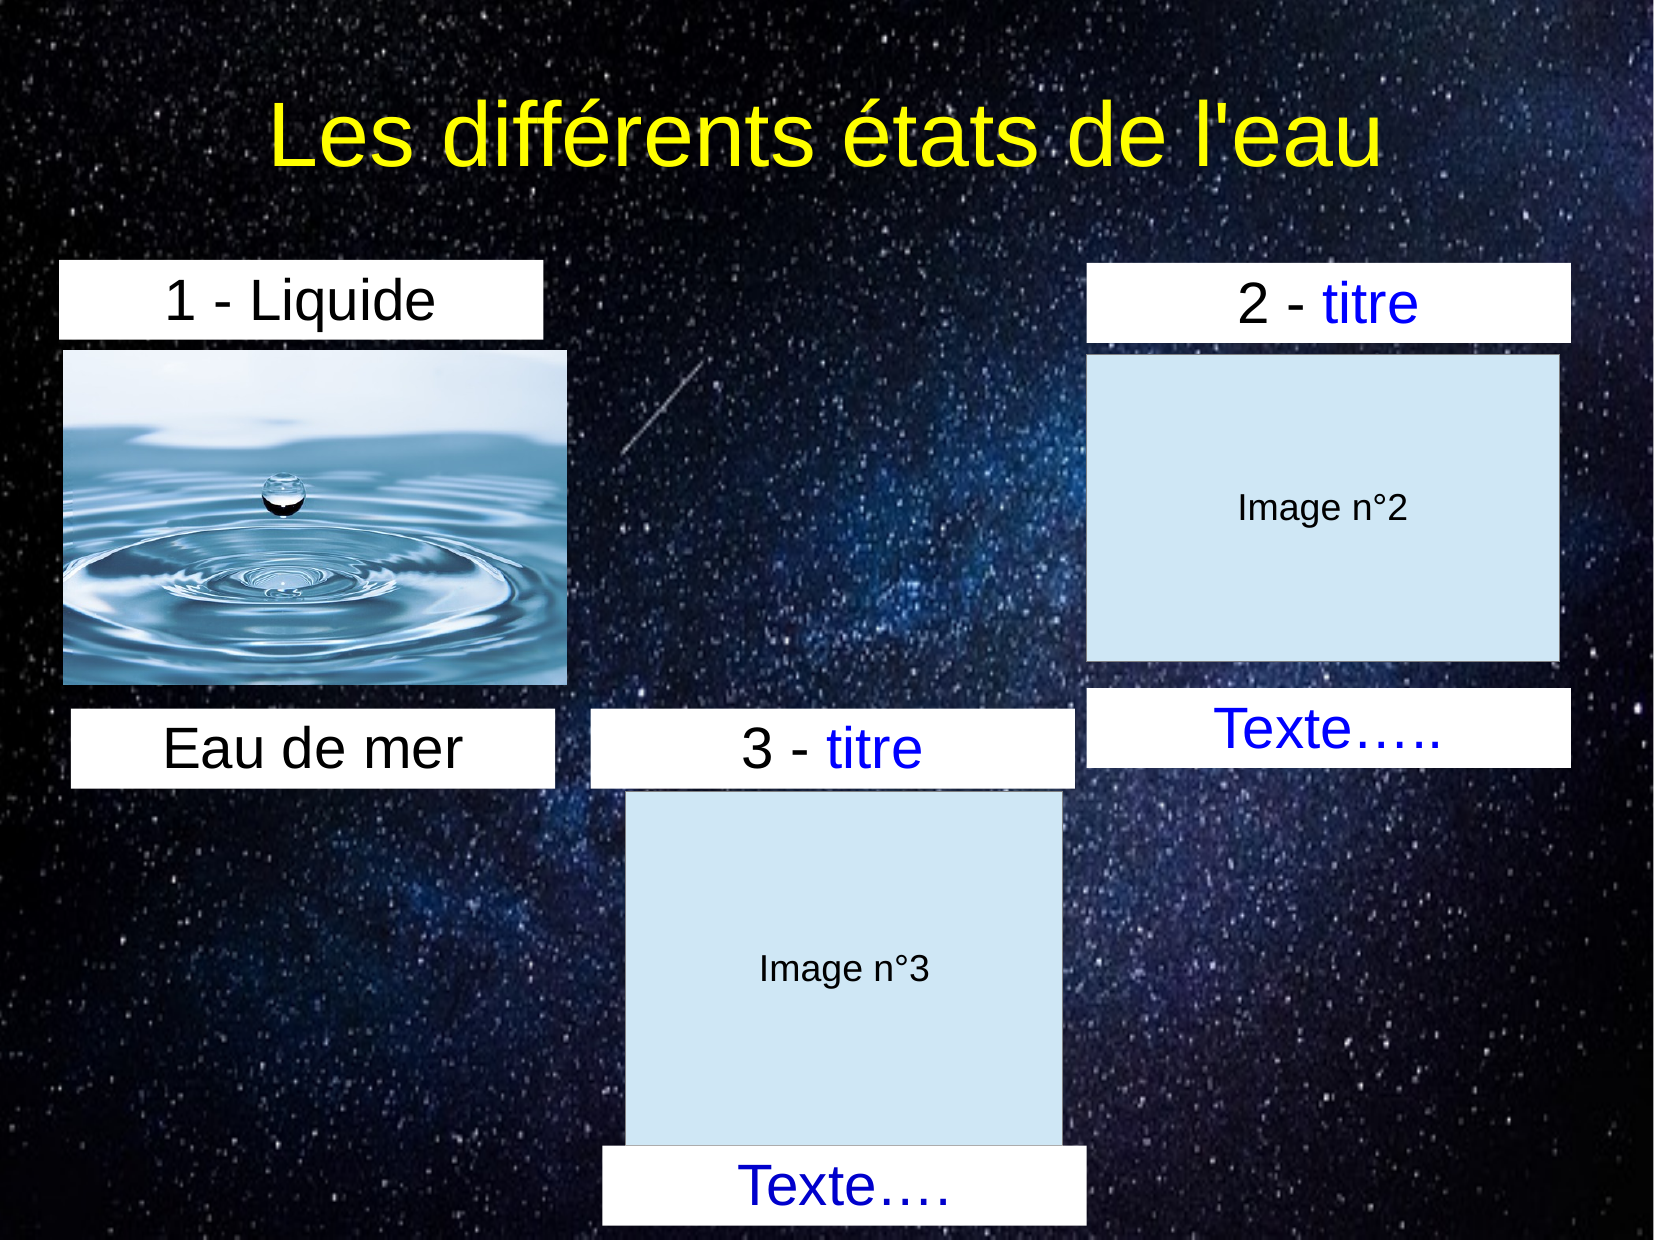

# Les différents états de l'eau
1 - Liquide
2 - titre
Image n°2
Texte…..
Eau de mer
3 - titre
Image n°3
Texte….